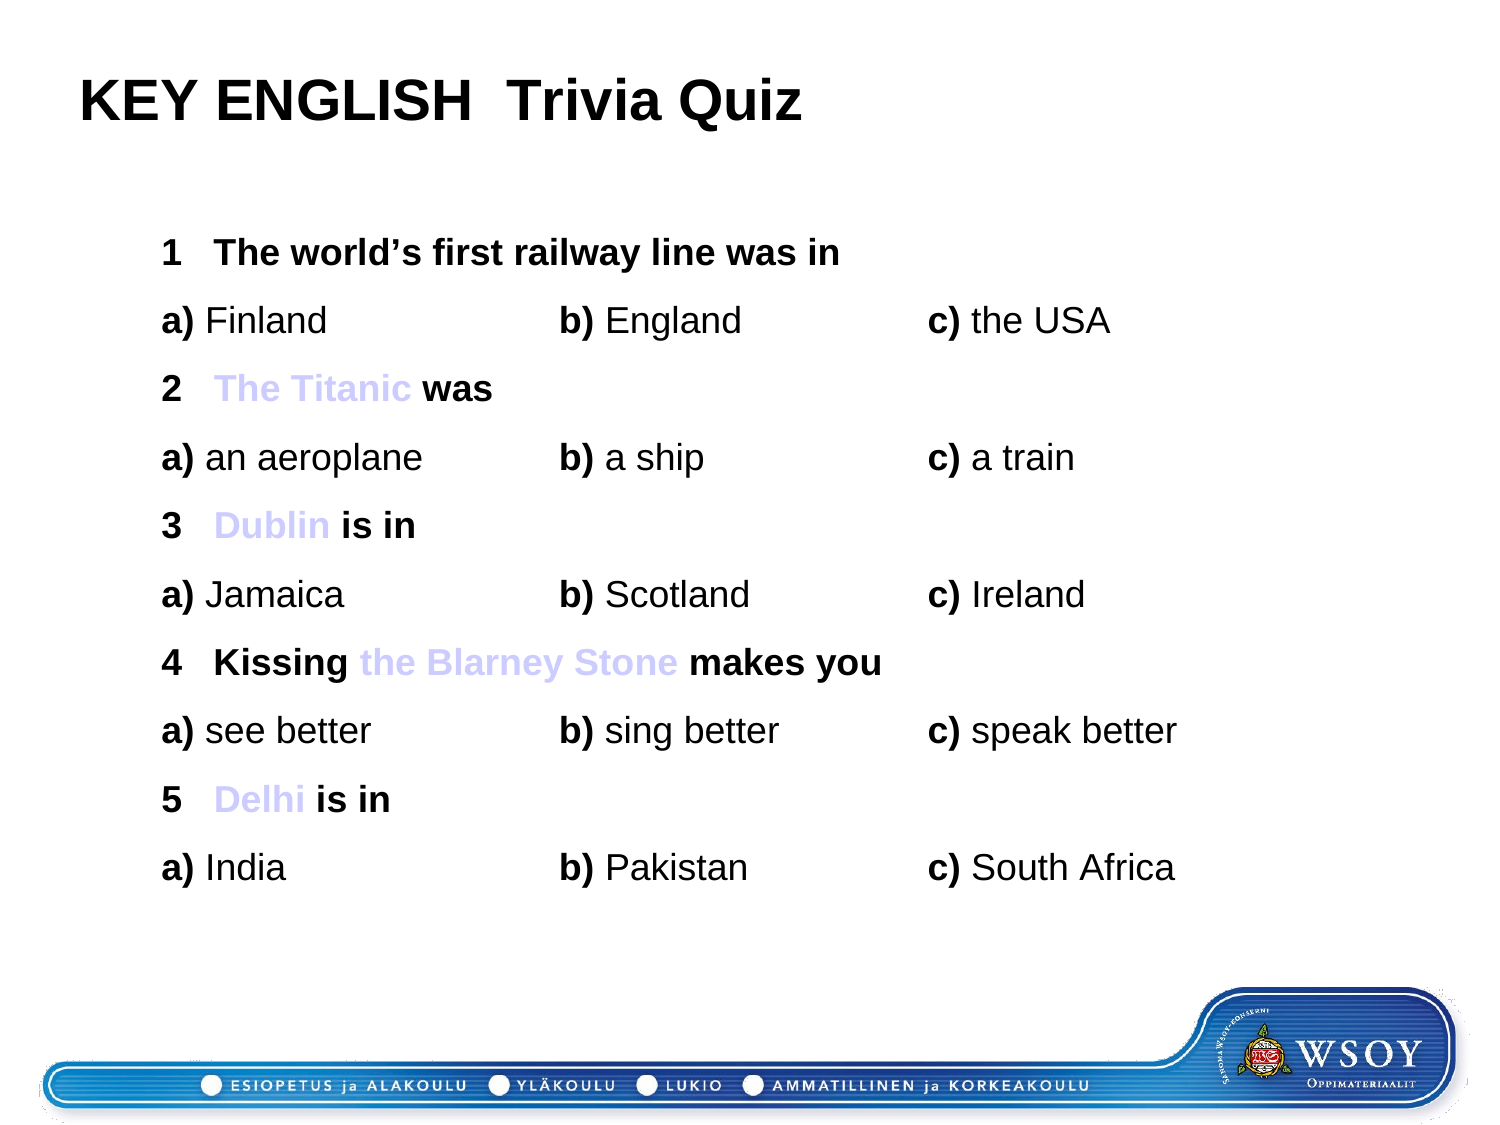

KEY ENGLISH Trivia Quiz
	1 The world’s first railway line was in
	a) Finland	b) England	c) the USA
	2 The Titanic was
	a) an aeroplane	b) a ship	c) a train
	3 Dublin is in
	a) Jamaica	b) Scotland	c) Ireland
	4 Kissing the Blarney Stone makes you
	a) see better	b) sing better	c) speak better
	5 Delhi is in
	a) India	b) Pakistan	c) South Africa